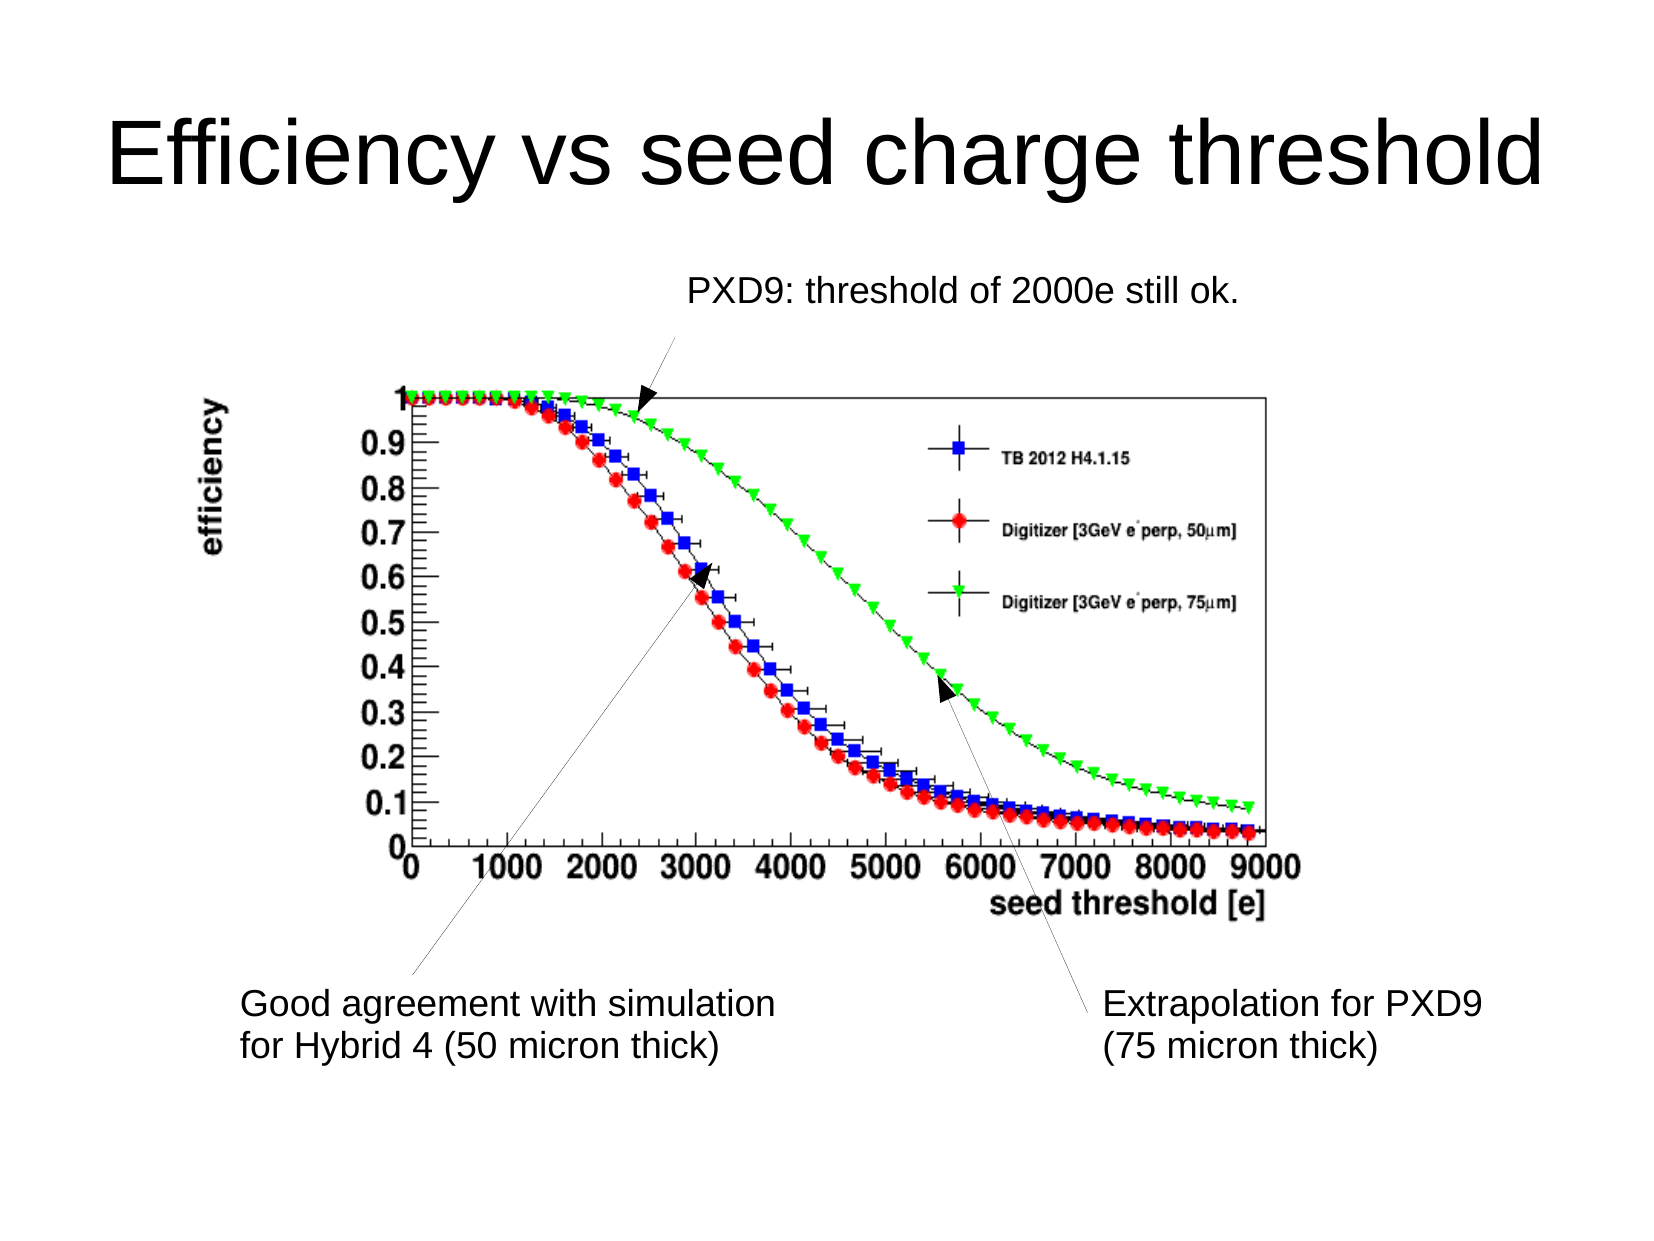

# Efficiency vs seed charge threshold
PXD9: threshold of 2000e still ok.
Good agreement with simulation
for Hybrid 4 (50 micron thick)
Extrapolation for PXD9
(75 micron thick)